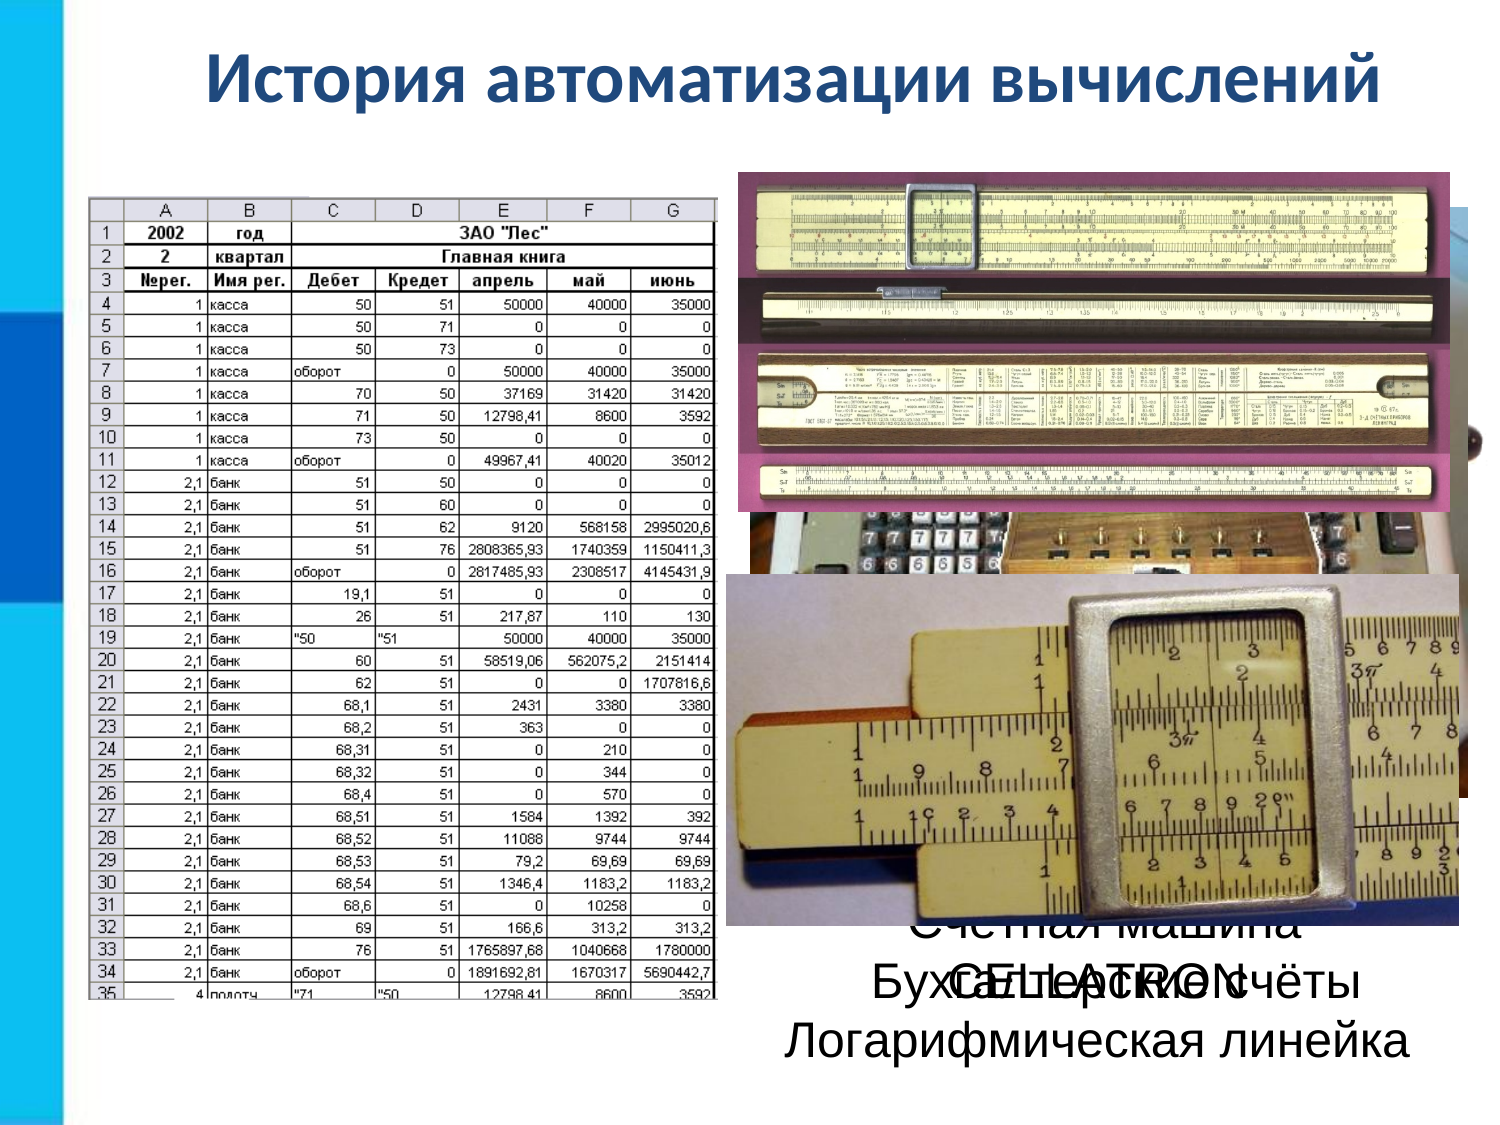

История автоматизации вычислений
Механическая счетная машина Шикарда (1623)
Арифмометр Феликс
Счётная машина CELLATRON
Бухгалтерские счёты
Логарифмическая линейка